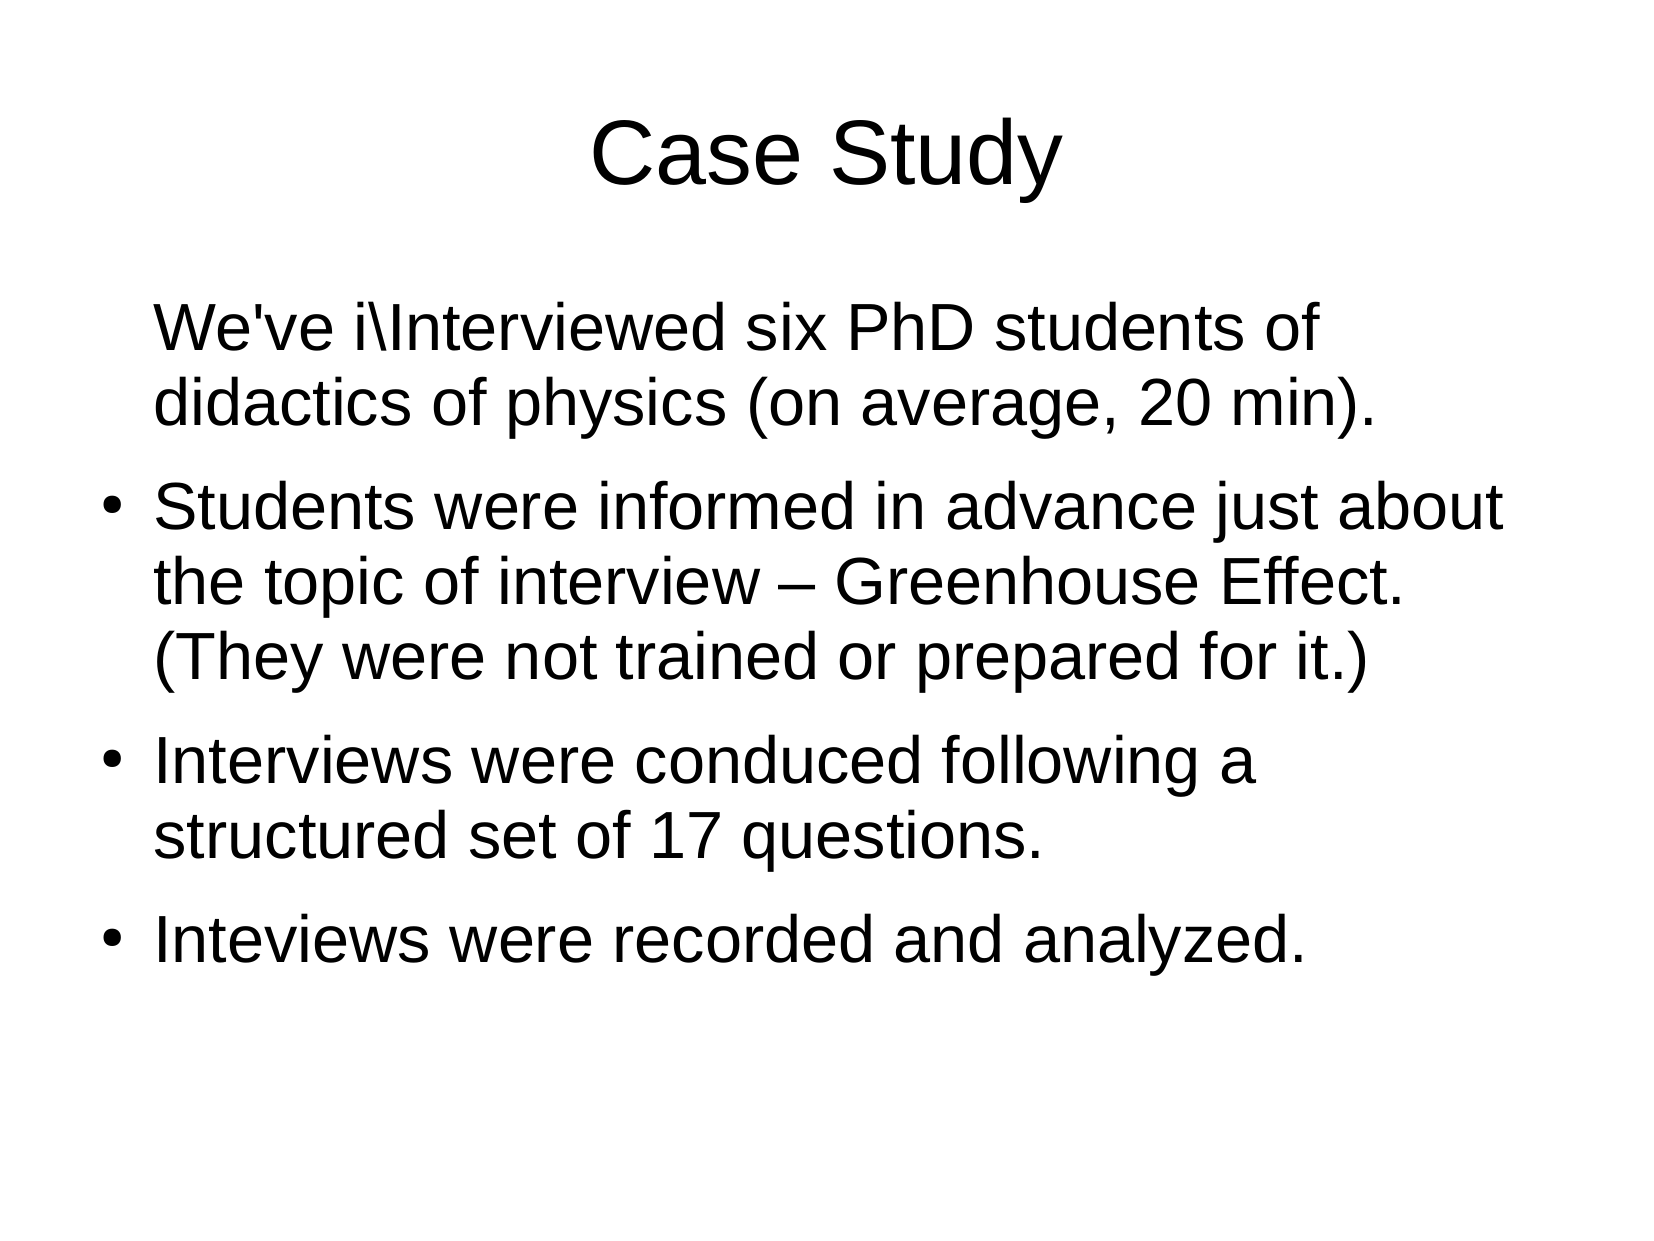

# Case Study
We've i\Interviewed six PhD students of didactics of physics (on average, 20 min).
Students were informed in advance just about the topic of interview – Greenhouse Effect. (They were not trained or prepared for it.)
Interviews were conduced following a structured set of 17 questions.
Inteviews were recorded and analyzed.